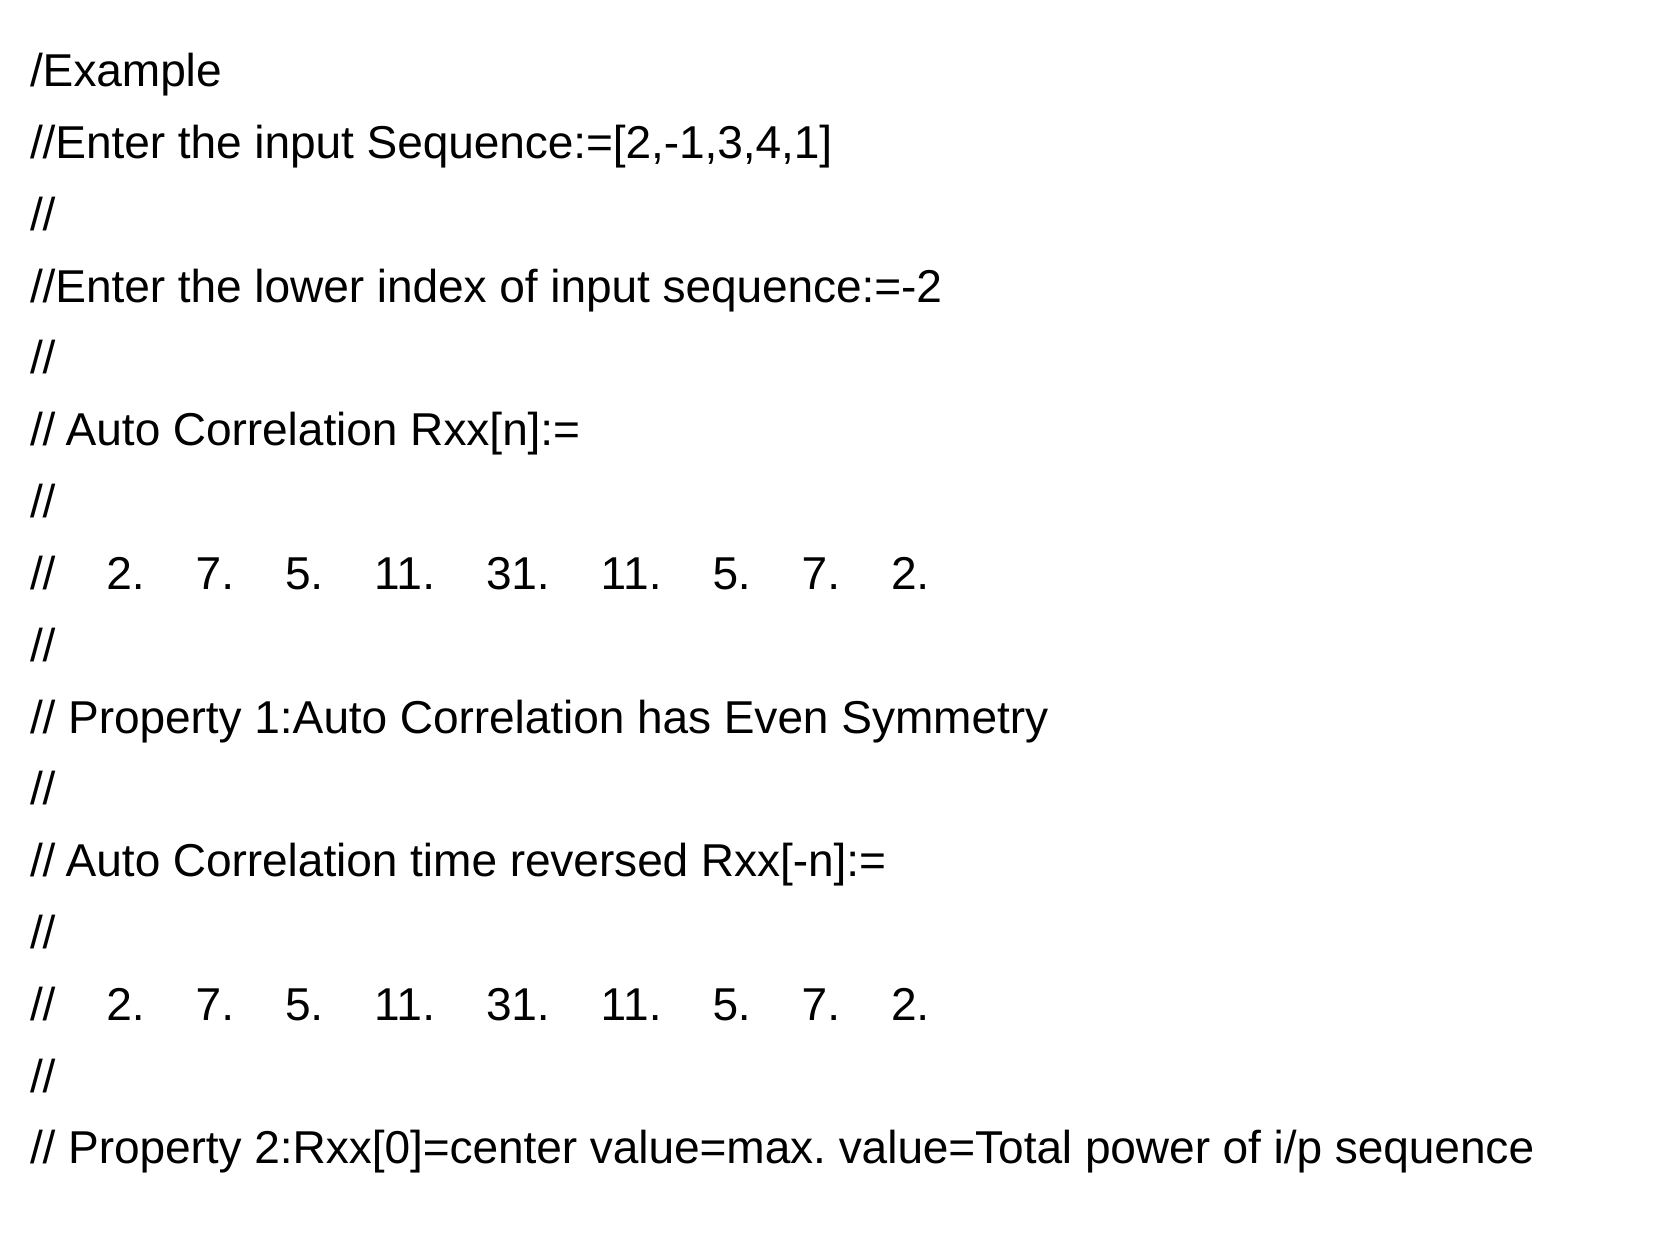

# /Example
//Enter the input Sequence:=[2,-1,3,4,1]
//
//Enter the lower index of input sequence:=-2
//
// Auto Correlation Rxx[n]:=
//
// 2. 7. 5. 11. 31. 11. 5. 7. 2.
//
// Property 1:Auto Correlation has Even Symmetry
//
// Auto Correlation time reversed Rxx[-n]:=
//
// 2. 7. 5. 11. 31. 11. 5. 7. 2.
//
// Property 2:Rxx[0]=center value=max. value=Total power of i/p sequence